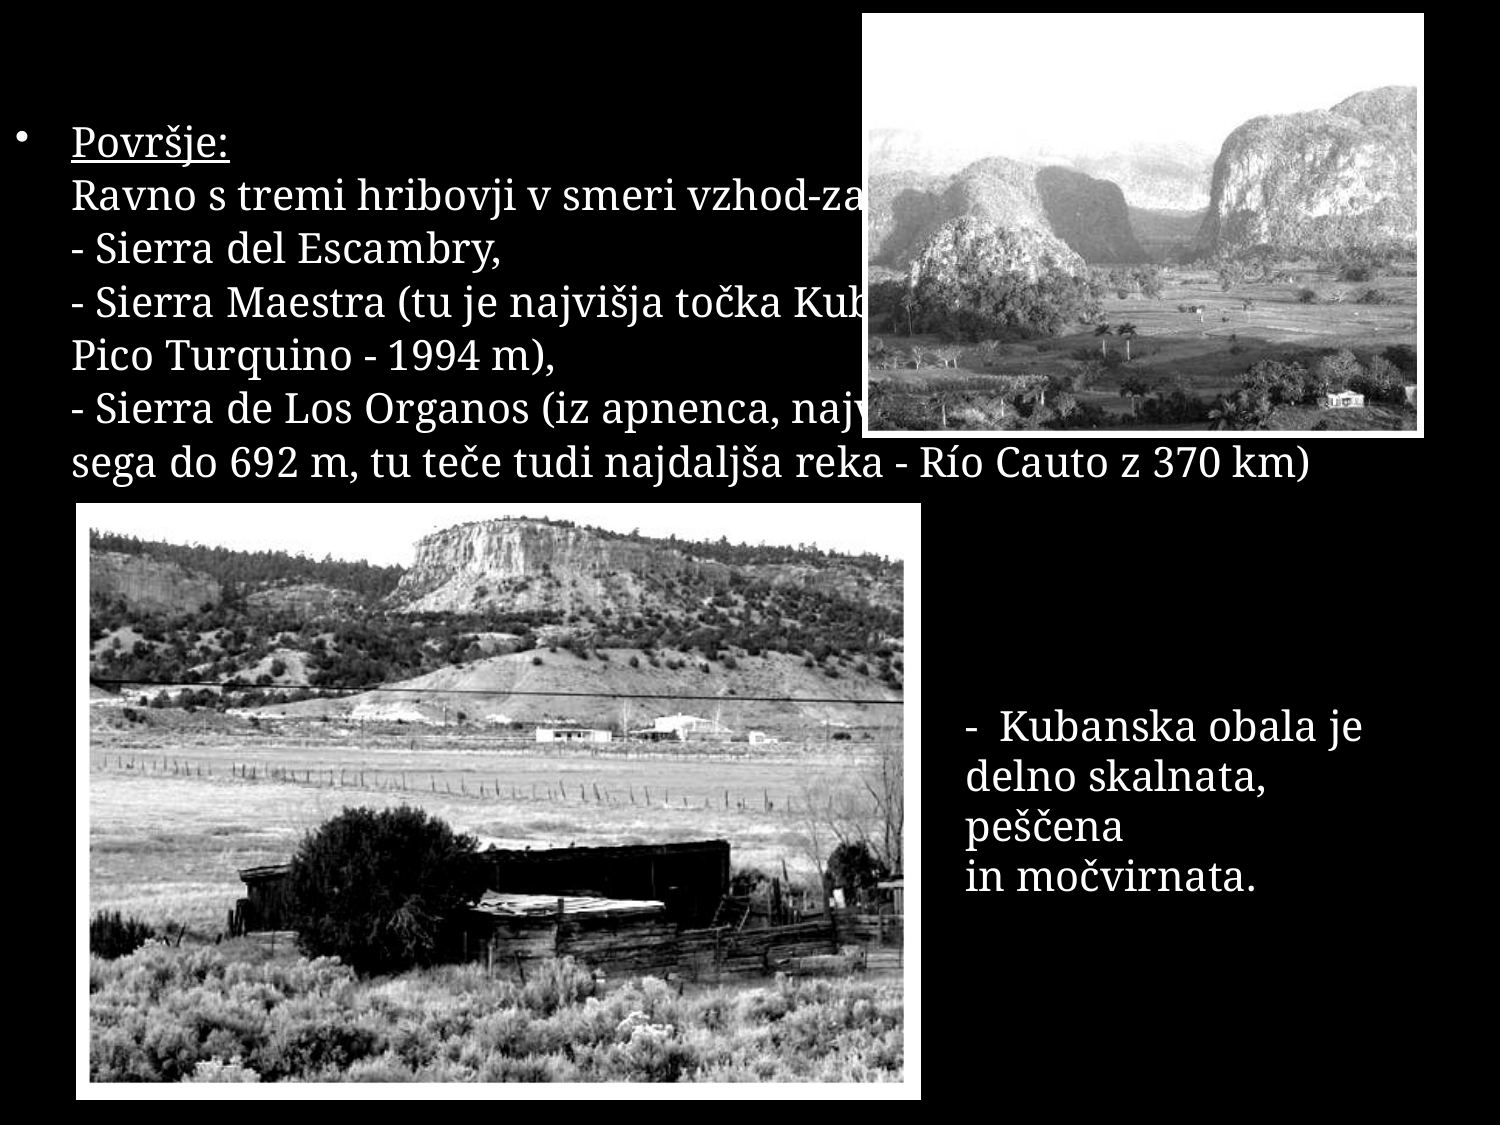

# Površje:
	Ravno s tremi hribovji v smeri vzhod-zahod:
	- Sierra del Escambry,
	- Sierra Maestra (tu je najvišja točka Kube:
	Pico Turquino - 1994 m),
	- Sierra de Los Organos (iz apnenca, najvišji vrh
	sega do 692 m, tu teče tudi najdaljša reka - Río Cauto z 370 km)
- Kubanska obala je
delno skalnata, peščena
in močvirnata.